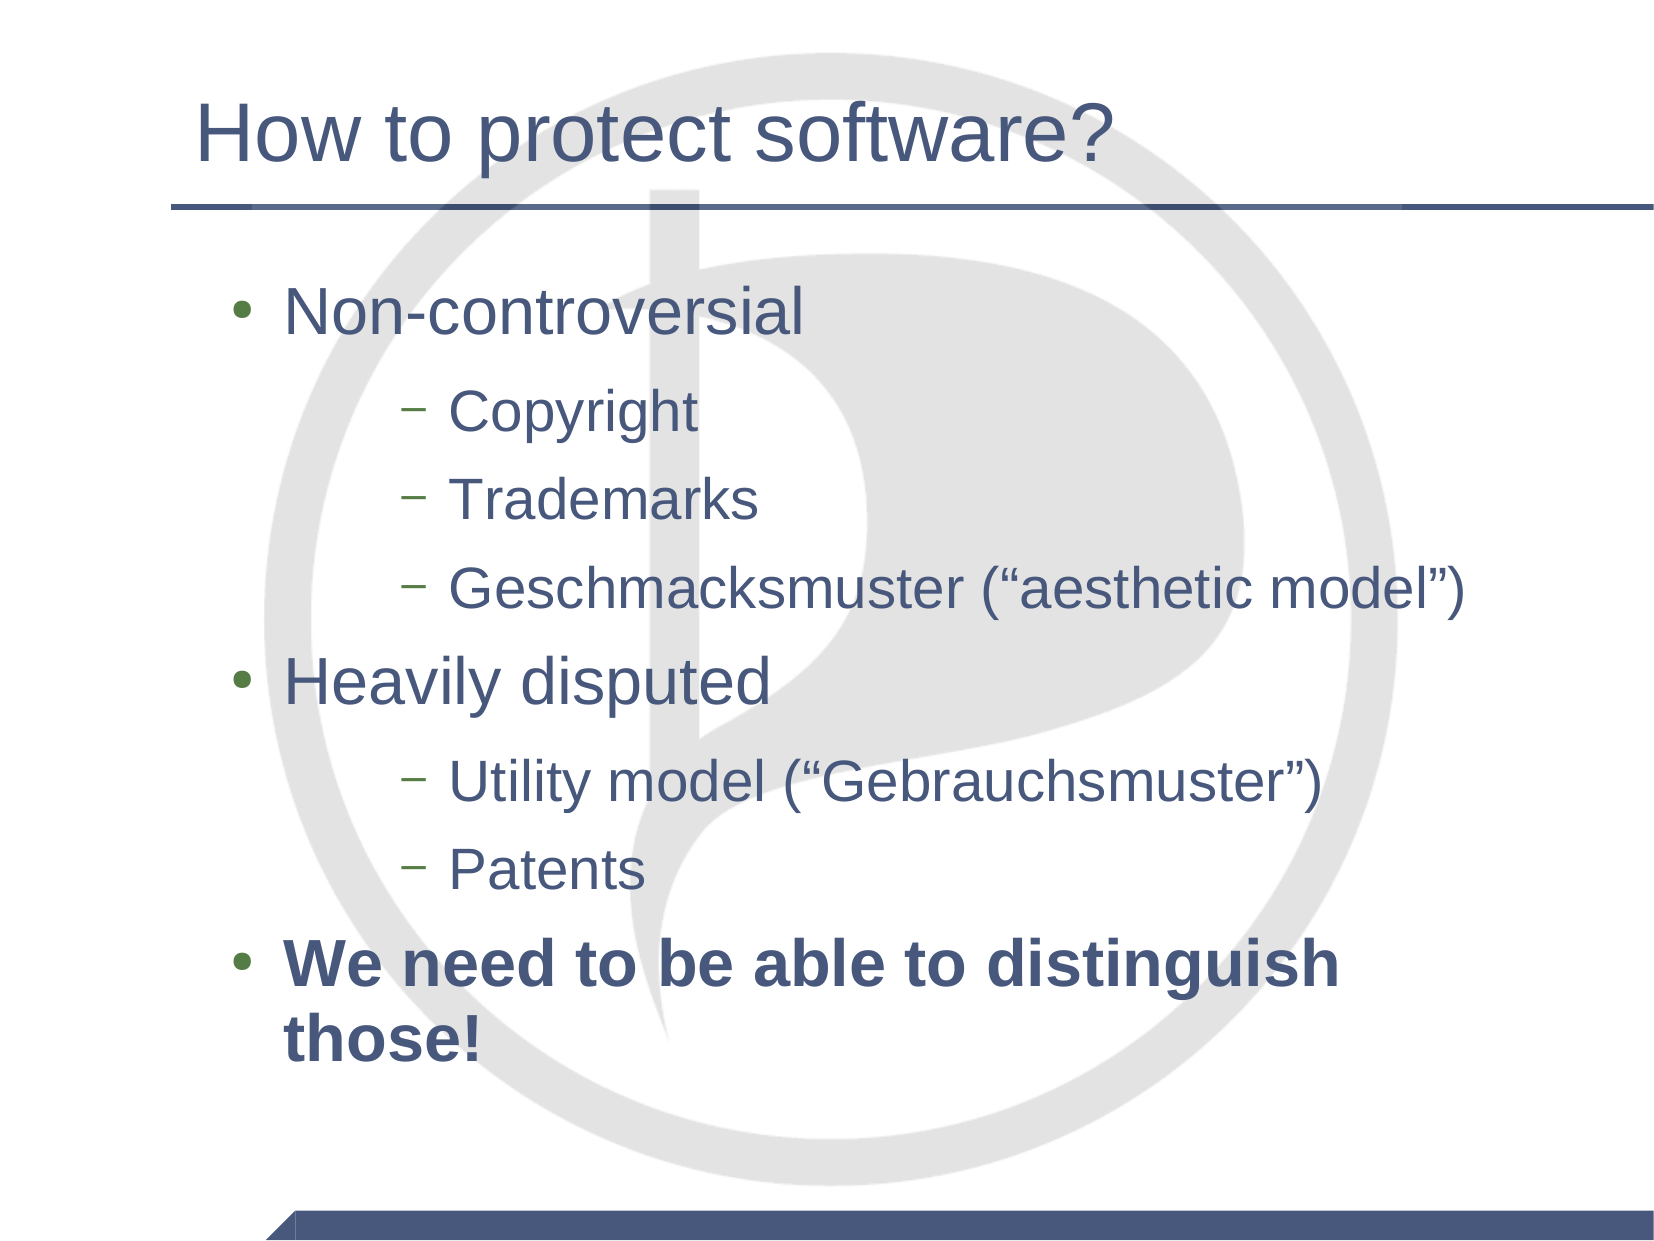

# How to protect software?
Non-controversial
Copyright
Trademarks
Geschmacksmuster (“aesthetic model”)
Heavily disputed
Utility model (“Gebrauchsmuster”)
Patents
We need to be able to distinguish those!